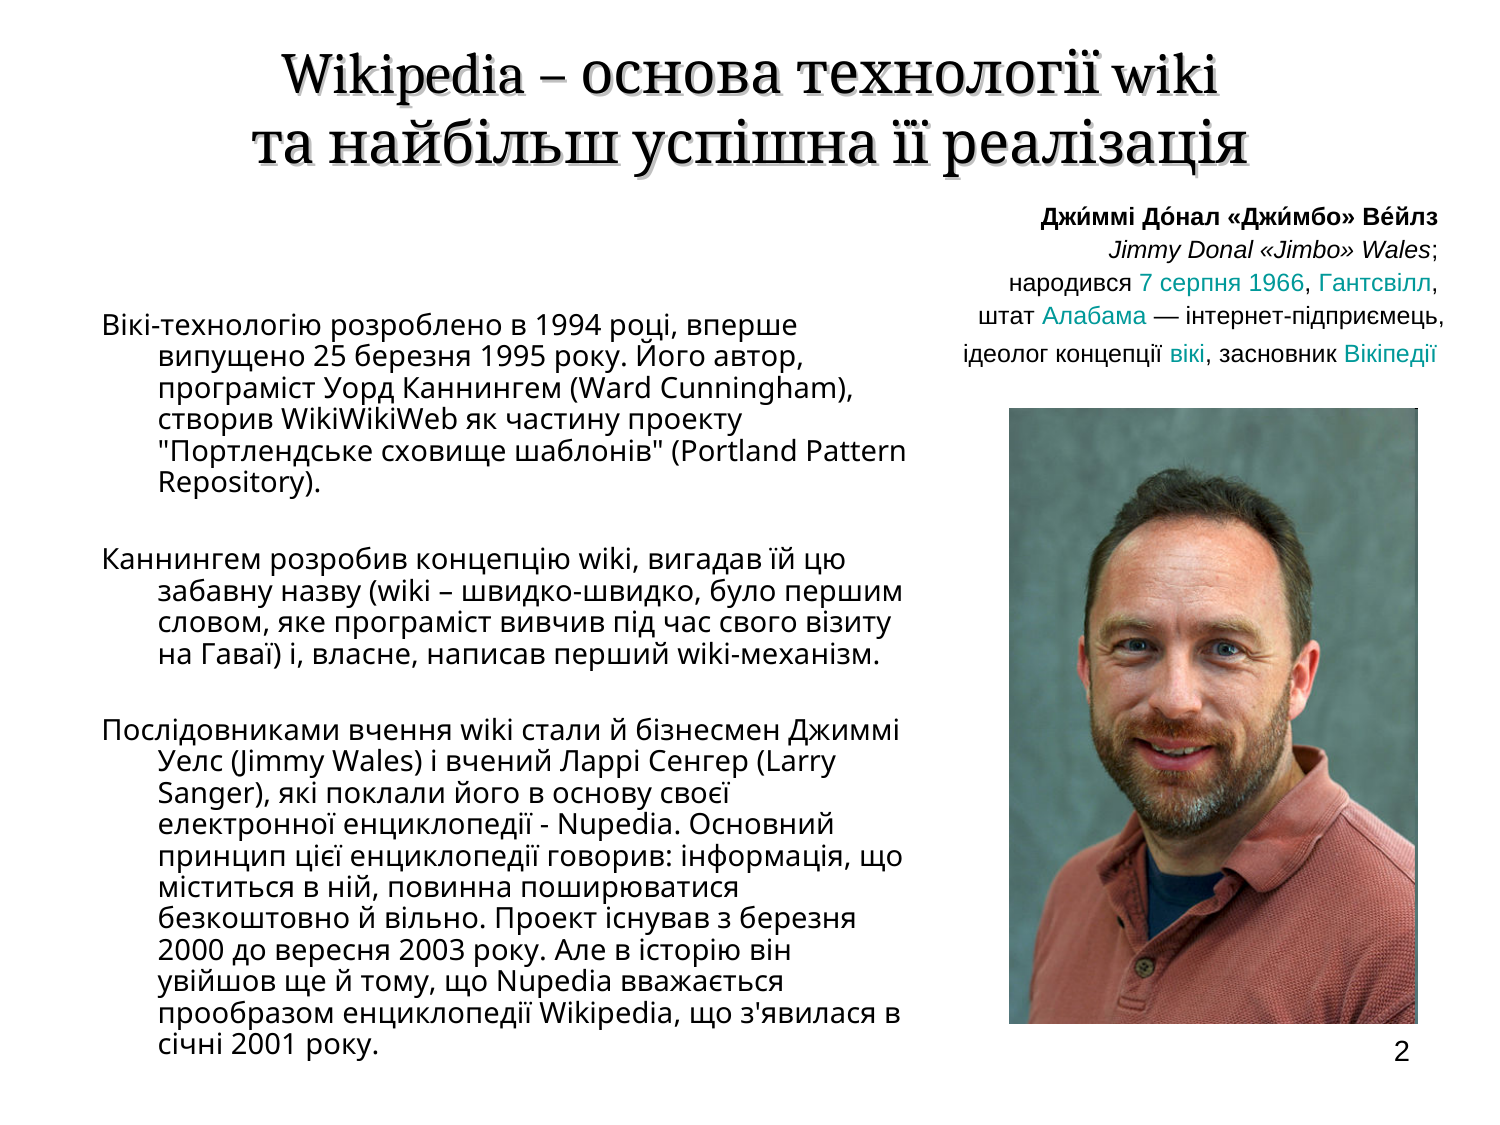

# Wikipedia – основа технології wiki та найбільш успішна її реалізація
Джи́ммі До́нал «Джи́мбо» Ве́йлз
Jimmy Donal «Jimbo» Wales;
народився 7 серпня 1966, Гантсвілл,
штат Алабама — інтернет-підприємець,
 ідеолог концепції вікі, засновник Вікіпедії
Вікі-технологію розроблено в 1994 році, вперше випущено 25 березня 1995 року. Його автор, програміст Уорд Каннингем (Ward Cunningham), створив WikiWikiWeb як частину проекту "Портлендське сховище шаблонів" (Portland Pattern Repository).
Каннингем розробив концепцію wiki, вигадав їй цю забавну назву (wiki – швидко-швидко, було першим словом, яке програміст вивчив під час свого візиту на Гаваї) і, власне, написав перший wiki-механізм.
Послідовниками вчення wiki стали й бізнесмен Джиммі Уелс (Jimmy Wales) і вчений Ларрі Сенгер (Larry Sanger), які поклали його в основу своєї електронної енциклопедії - Nupedia. Основний принцип цієї енциклопедії говорив: інформація, що міститься в ній, повинна поширюватися безкоштовно й вільно. Проект існував з березня 2000 до вересня 2003 року. Але в історію він увійшов ще й тому, що Nupedia вважається прообразом енциклопедії Wikipedia, що з'явилася в січні 2001 року.
2